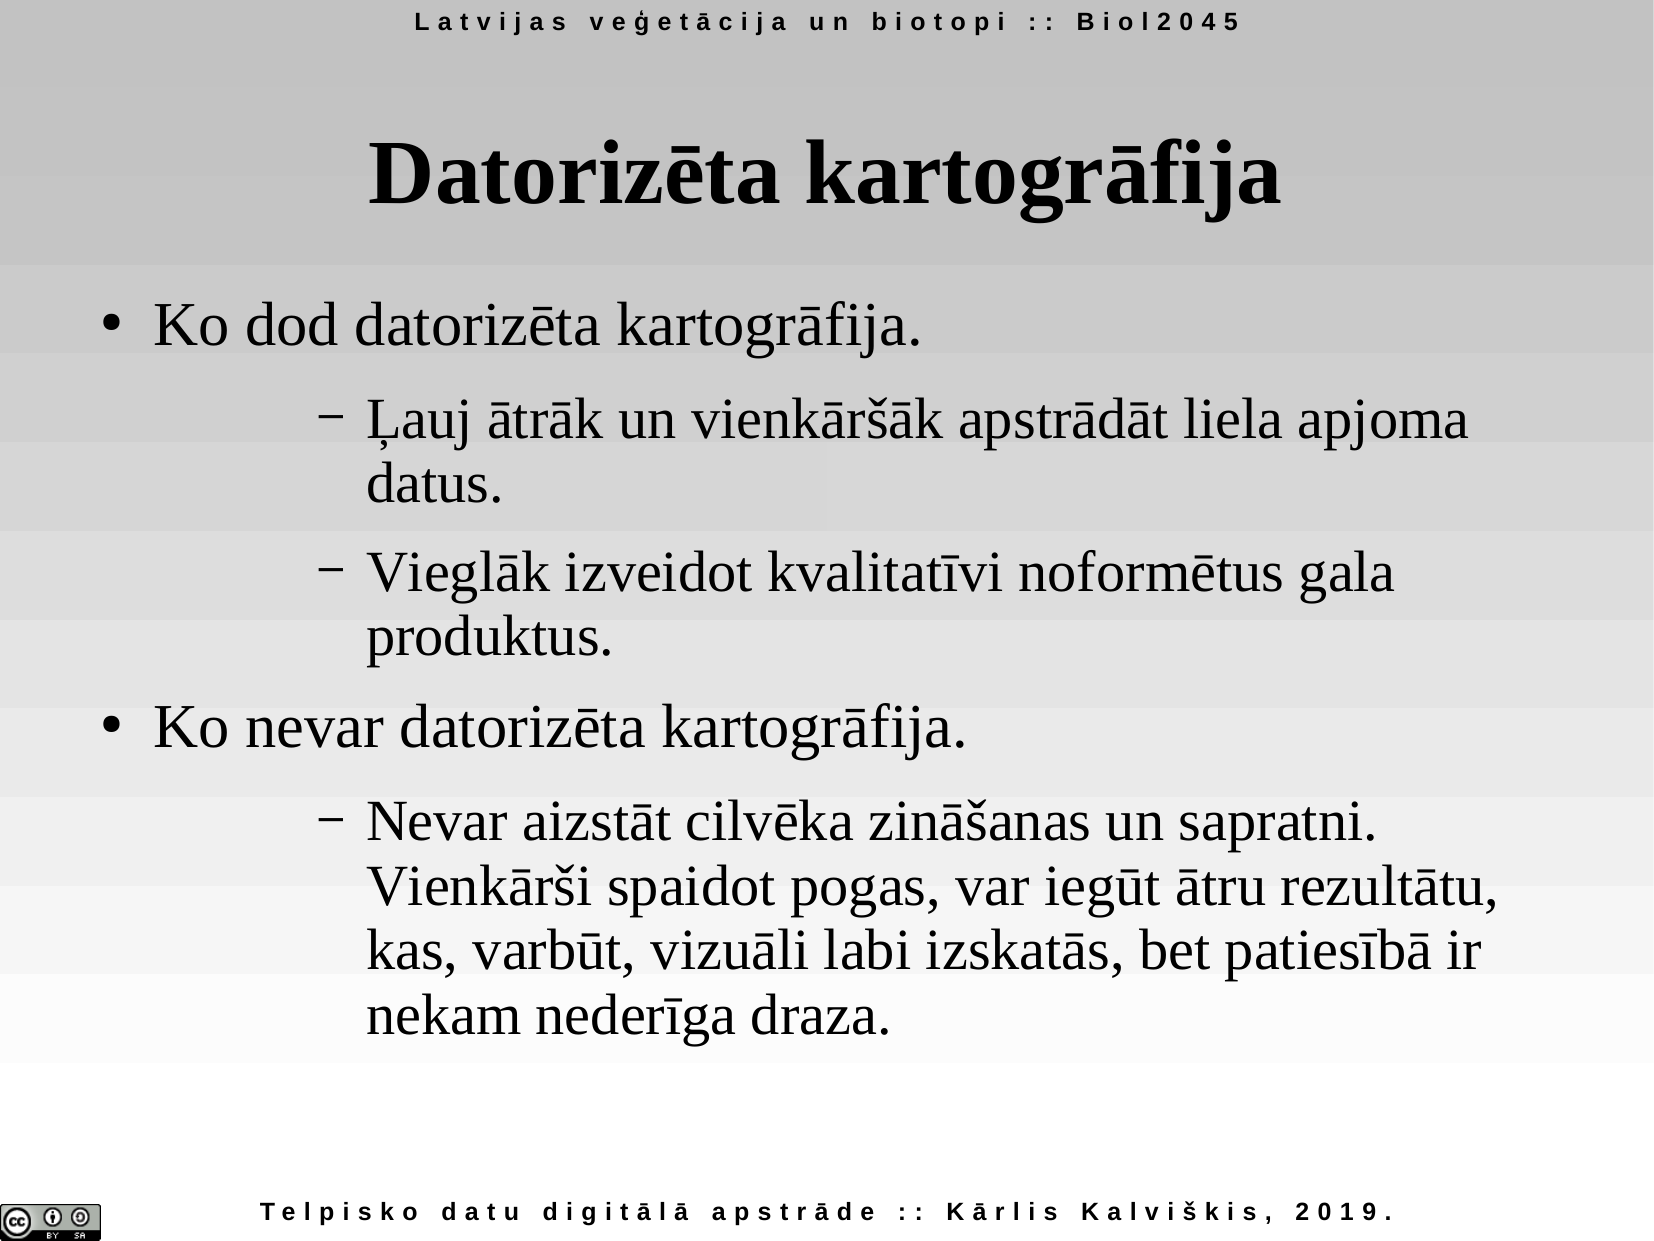

# Datorizēta kartogrāfija
Ko dod datorizēta kartogrāfija.
Ļauj ātrāk un vienkāršāk apstrādāt liela apjoma datus.
Vieglāk izveidot kvalitatīvi noformētus gala produktus.
Ko nevar datorizēta kartogrāfija.
Nevar aizstāt cilvēka zināšanas un sapratni. Vienkārši spaidot pogas, var iegūt ātru rezultātu, kas, varbūt, vizuāli labi izskatās, bet patiesībā ir nekam nederīga draza.